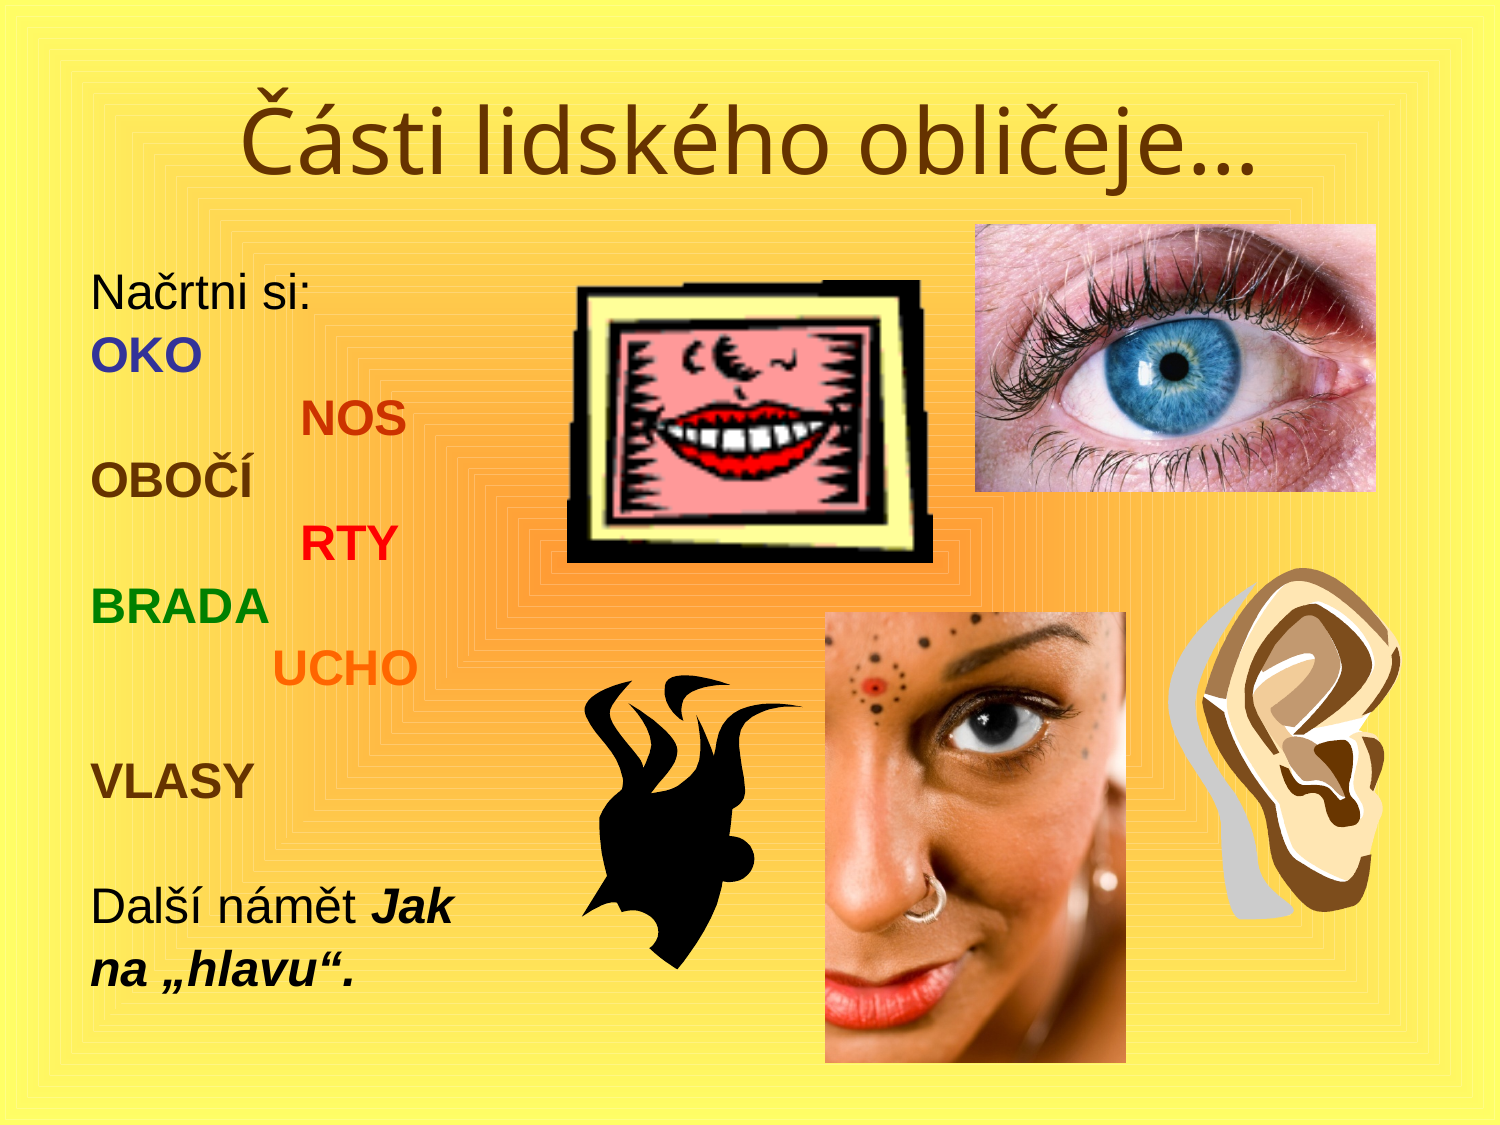

# Části lidského obličeje…
Načrtni si:
OKO
 NOS
OBOČÍ
 RTY
BRADA
 UCHO
VLASY
Další námět Jak
na „hlavu“.